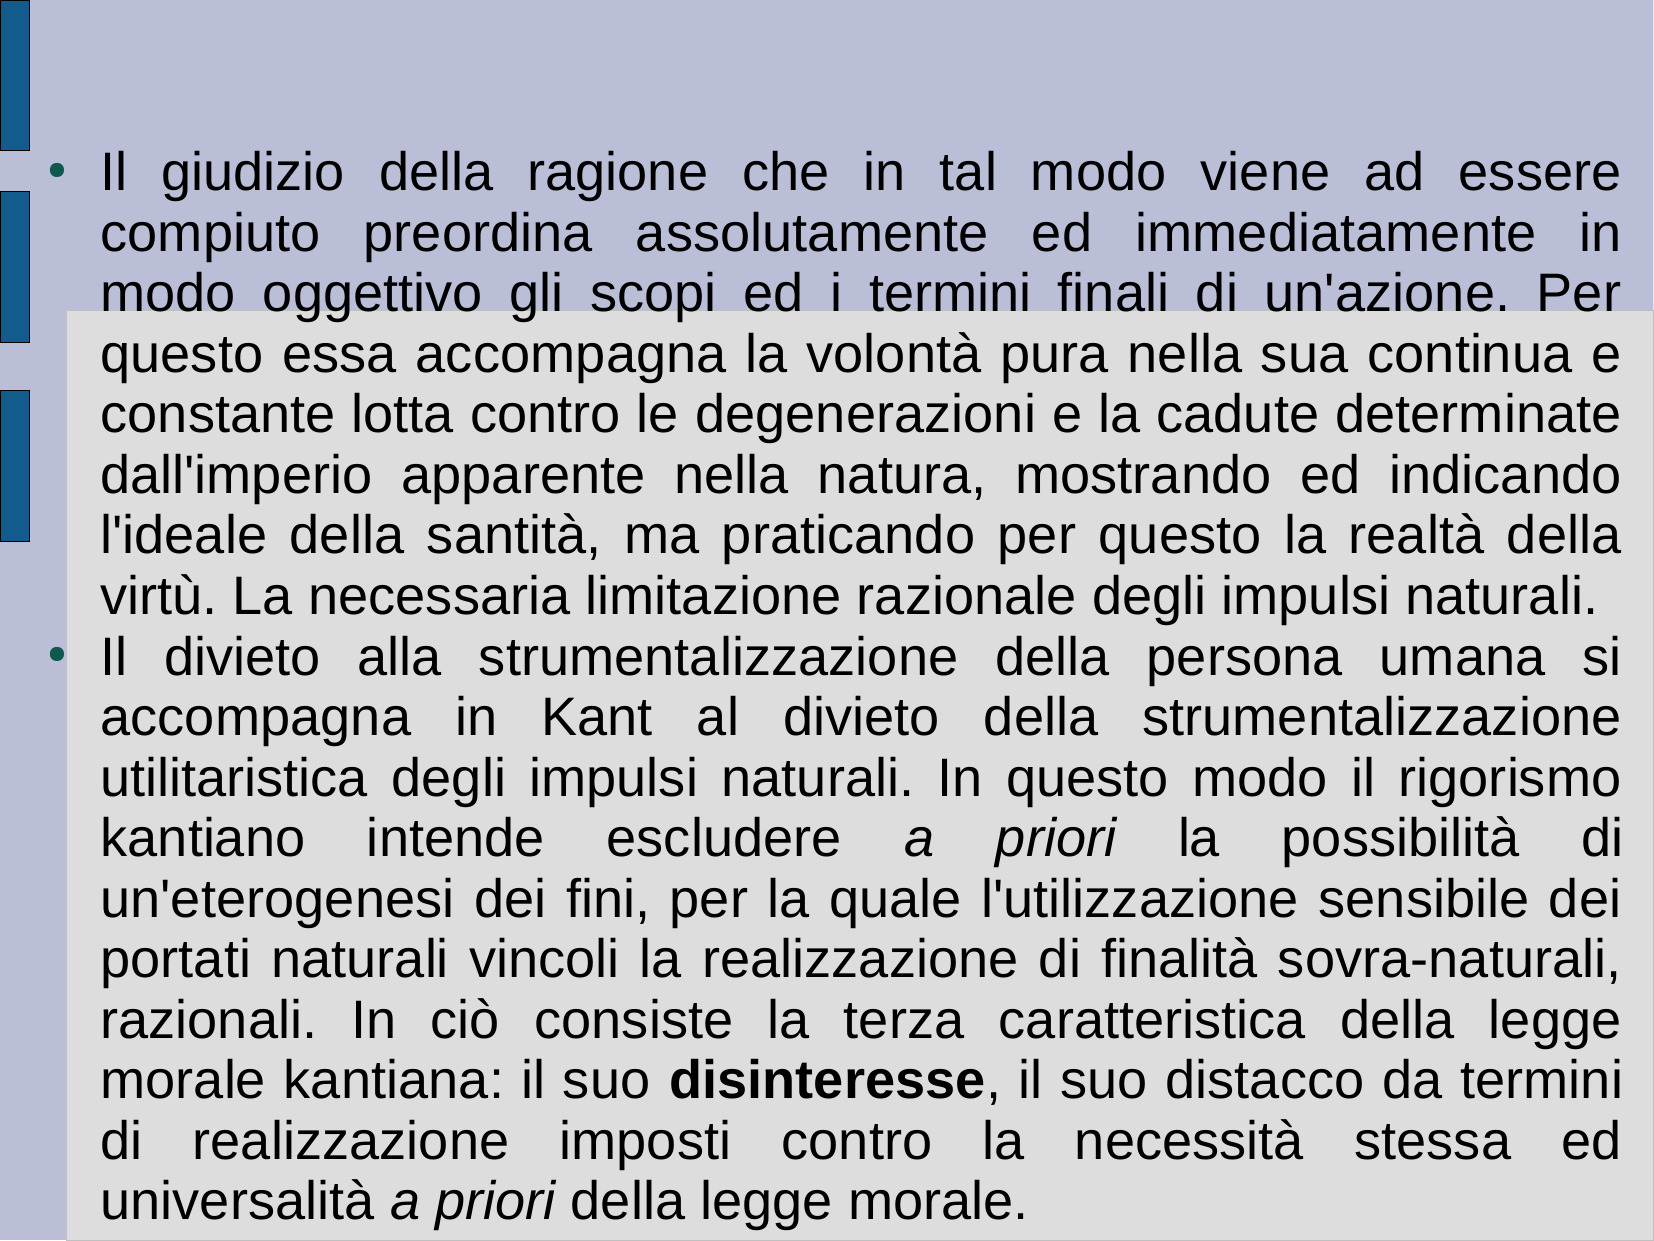

#
Il giudizio della ragione che in tal modo viene ad essere compiuto preordina assolutamente ed immediatamente in modo oggettivo gli scopi ed i termini finali di un'azione. Per questo essa accompagna la volontà pura nella sua continua e constante lotta contro le degenerazioni e la cadute determinate dall'imperio apparente nella natura, mostrando ed indicando l'ideale della santità, ma praticando per questo la realtà della virtù. La necessaria limitazione razionale degli impulsi naturali.
Il divieto alla strumentalizzazione della persona umana si accompagna in Kant al divieto della strumentalizzazione utilitaristica degli impulsi naturali. In questo modo il rigorismo kantiano intende escludere a priori la possibilità di un'eterogenesi dei fini, per la quale l'utilizzazione sensibile dei portati naturali vincoli la realizzazione di finalità sovra-naturali, razionali. In ciò consiste la terza caratteristica della legge morale kantiana: il suo disinteresse, il suo distacco da termini di realizzazione imposti contro la necessità stessa ed universalità a priori della legge morale.